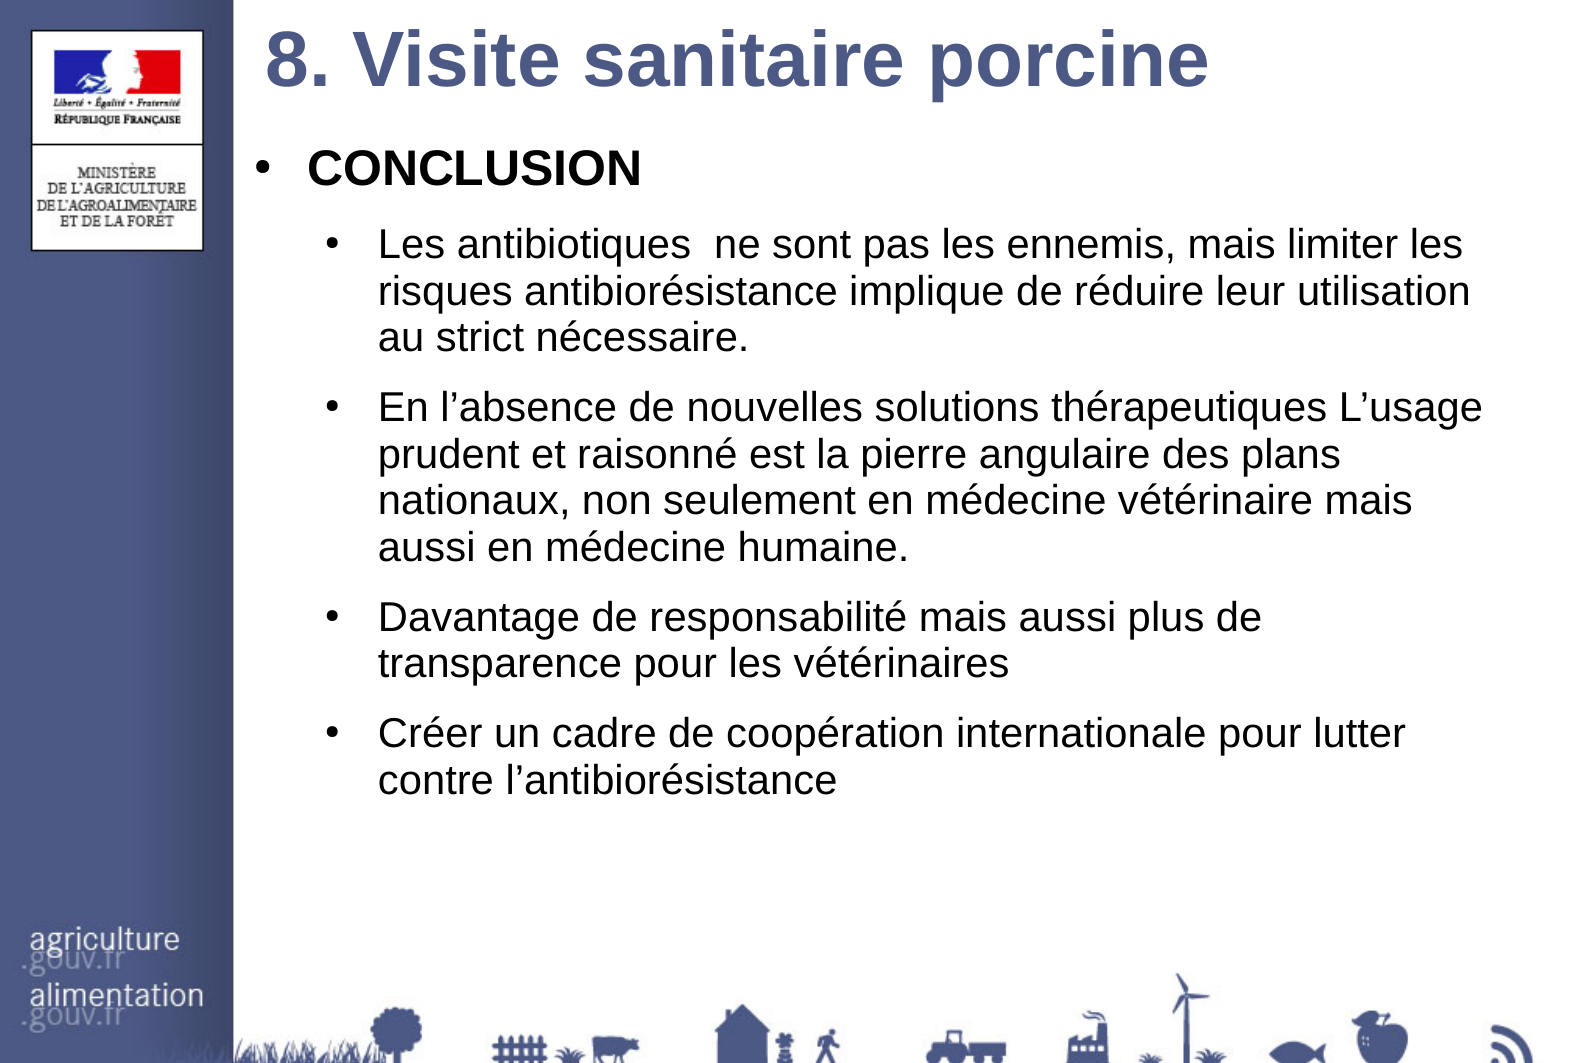

# 8. Visite sanitaire porcine
CONCLUSION
Les antibiotiques ne sont pas les ennemis, mais limiter les risques antibiorésistance implique de réduire leur utilisation au strict nécessaire.
En l’absence de nouvelles solutions thérapeutiques L’usage prudent et raisonné est la pierre angulaire des plans nationaux, non seulement en médecine vétérinaire mais aussi en médecine humaine.
Davantage de responsabilité mais aussi plus de transparence pour les vétérinaires
Créer un cadre de coopération internationale pour lutter contre l’antibiorésistance